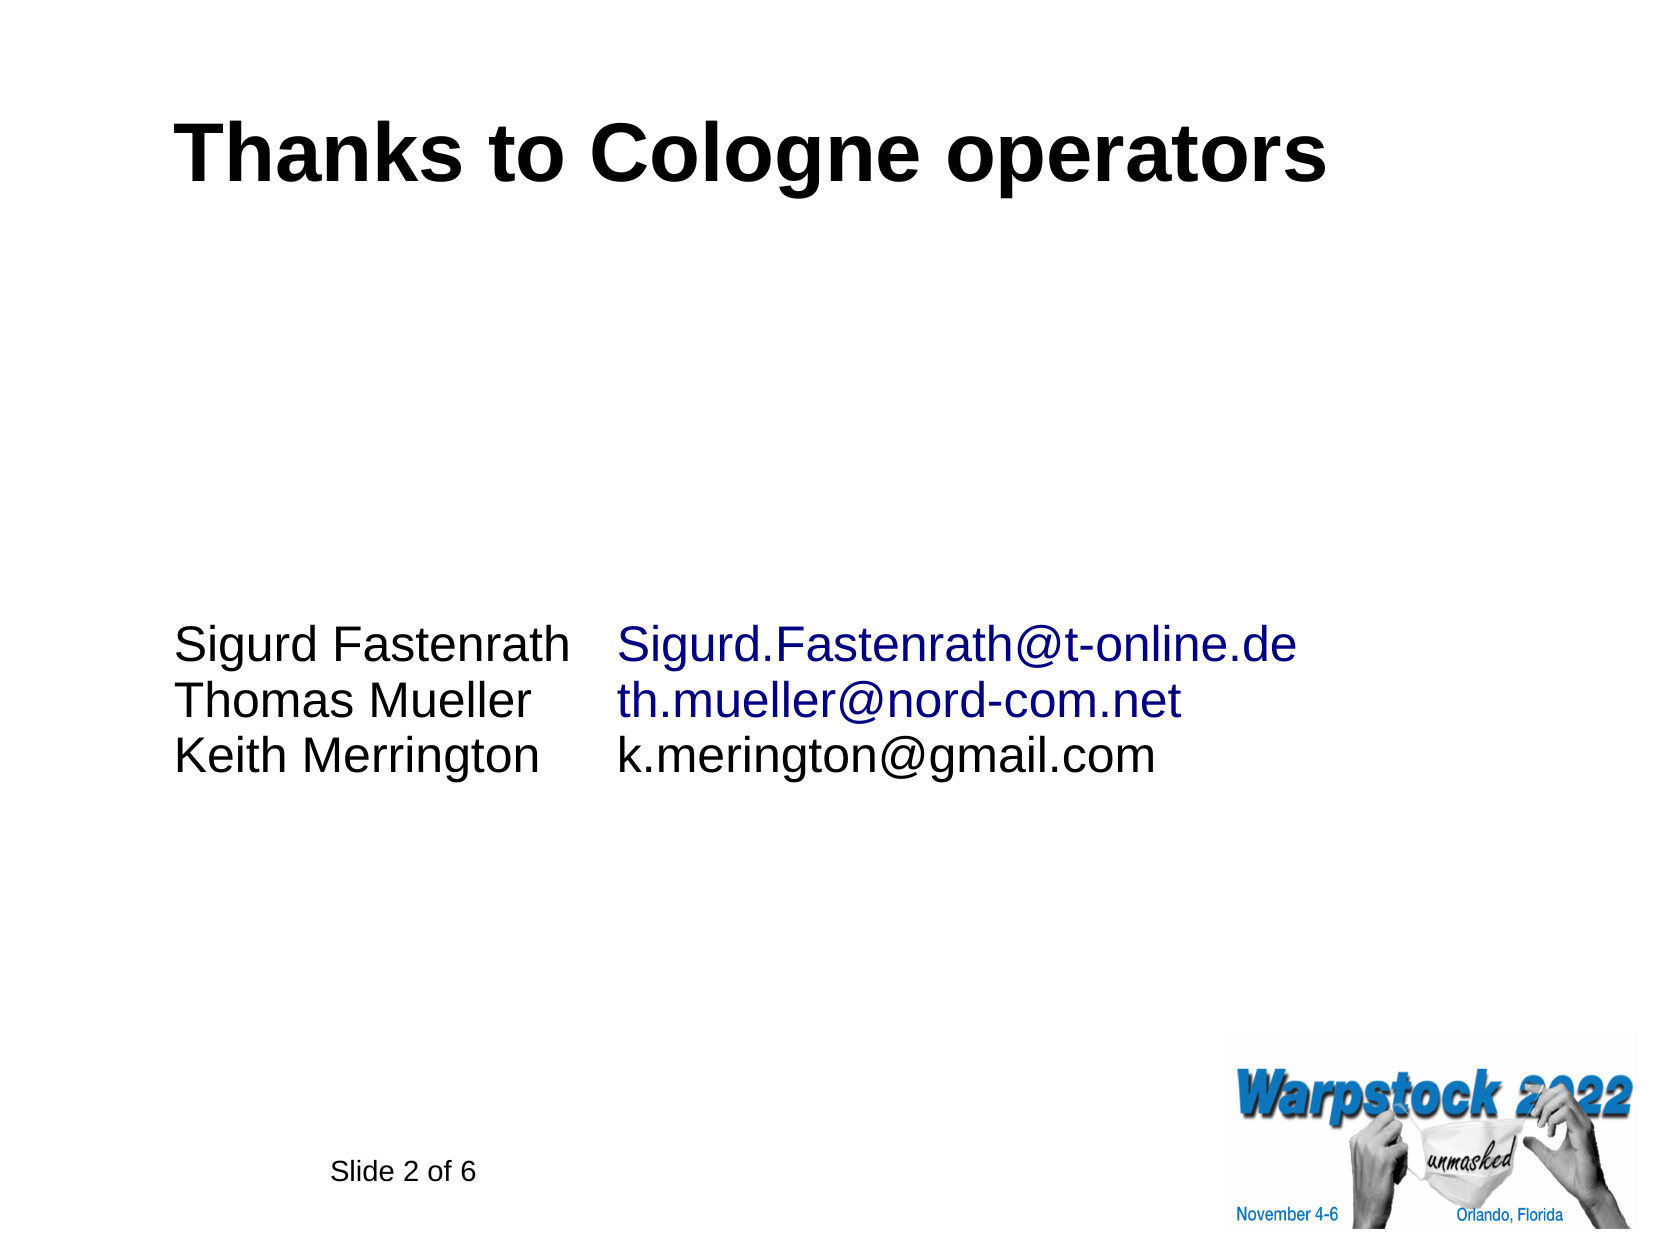

# Thanks to Cologne operators
Sigurd Fastenrath	Sigurd.Fastenrath@t-online.de
Thomas Mueller		th.mueller@nord-com.net
Keith Merrington		k.merington@gmail.com